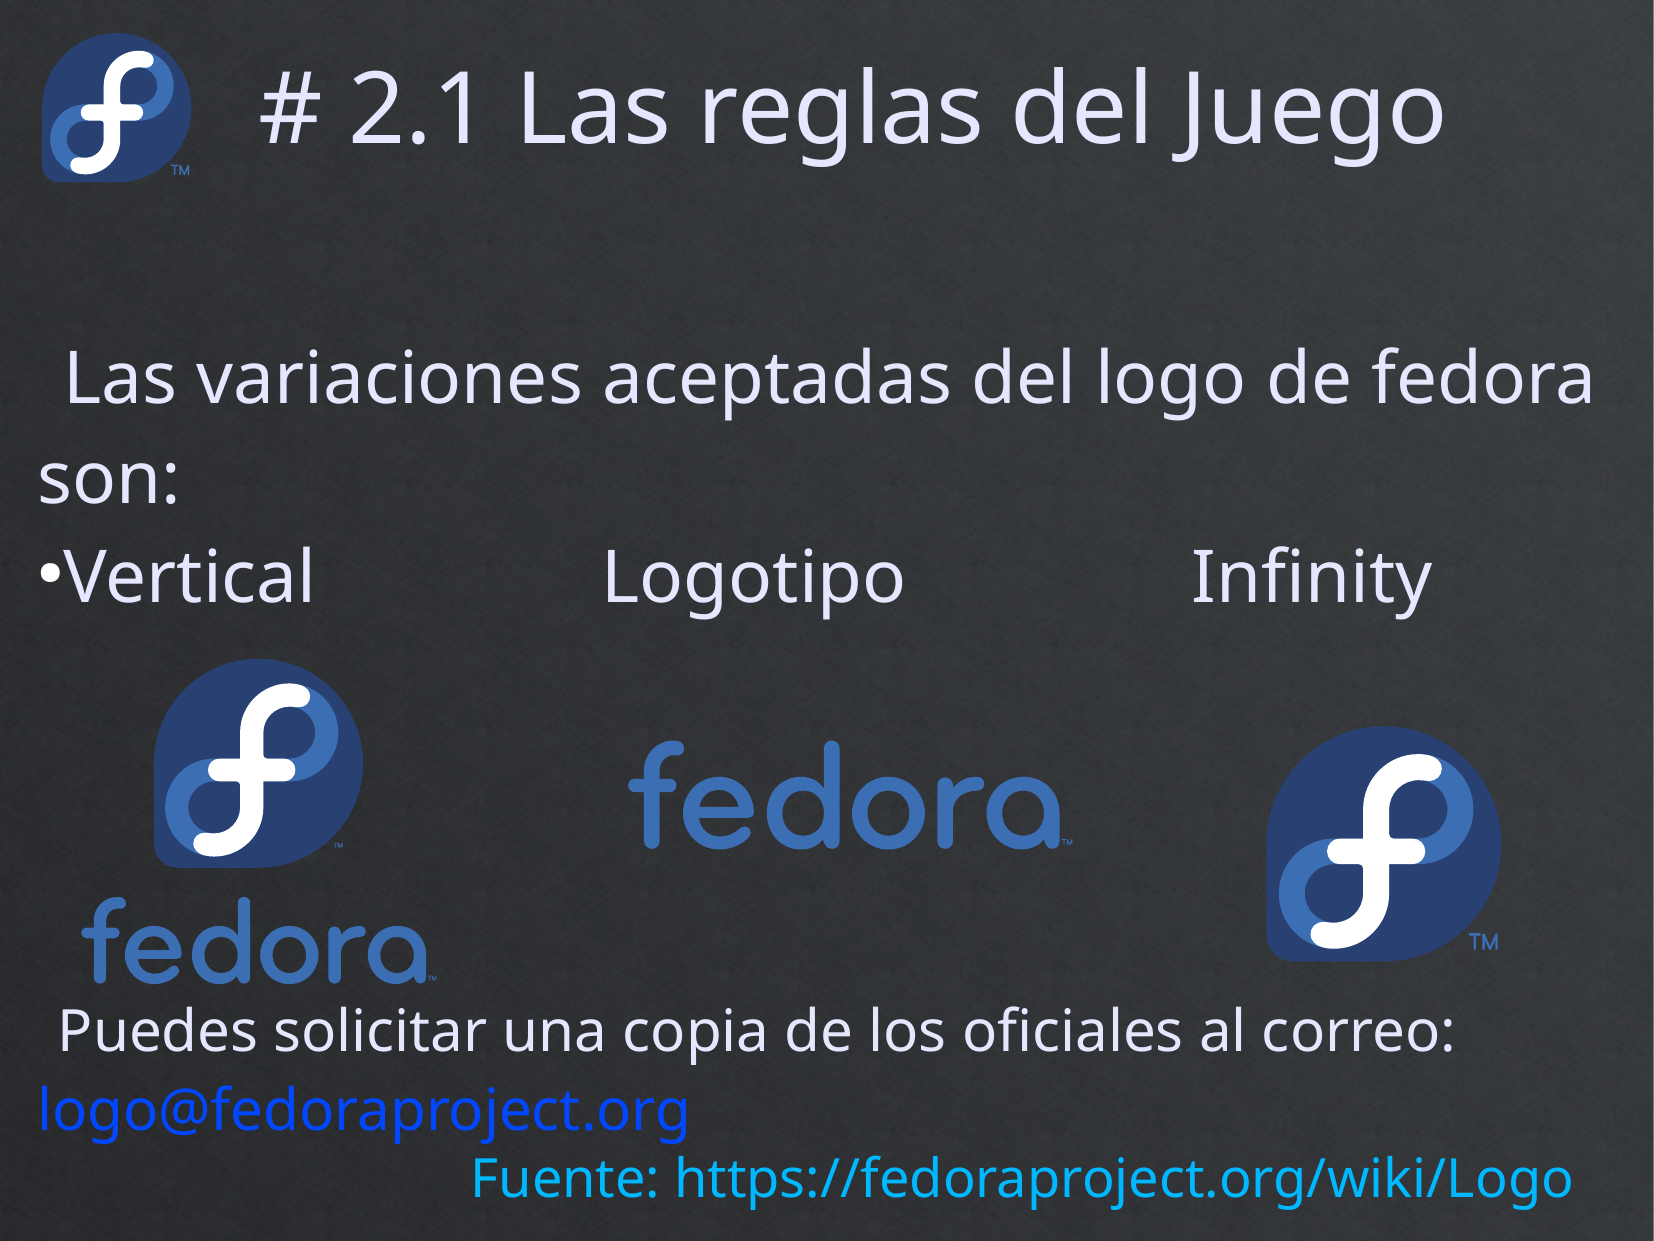

# # 2.1 Las reglas del Juego
Las variaciones aceptadas del logo de fedora son:
Vertical Logotipo Infinity
Puedes solicitar una copia de los oficiales al correo: logo@fedoraproject.org
Fuente: https://fedoraproject.org/wiki/Logo